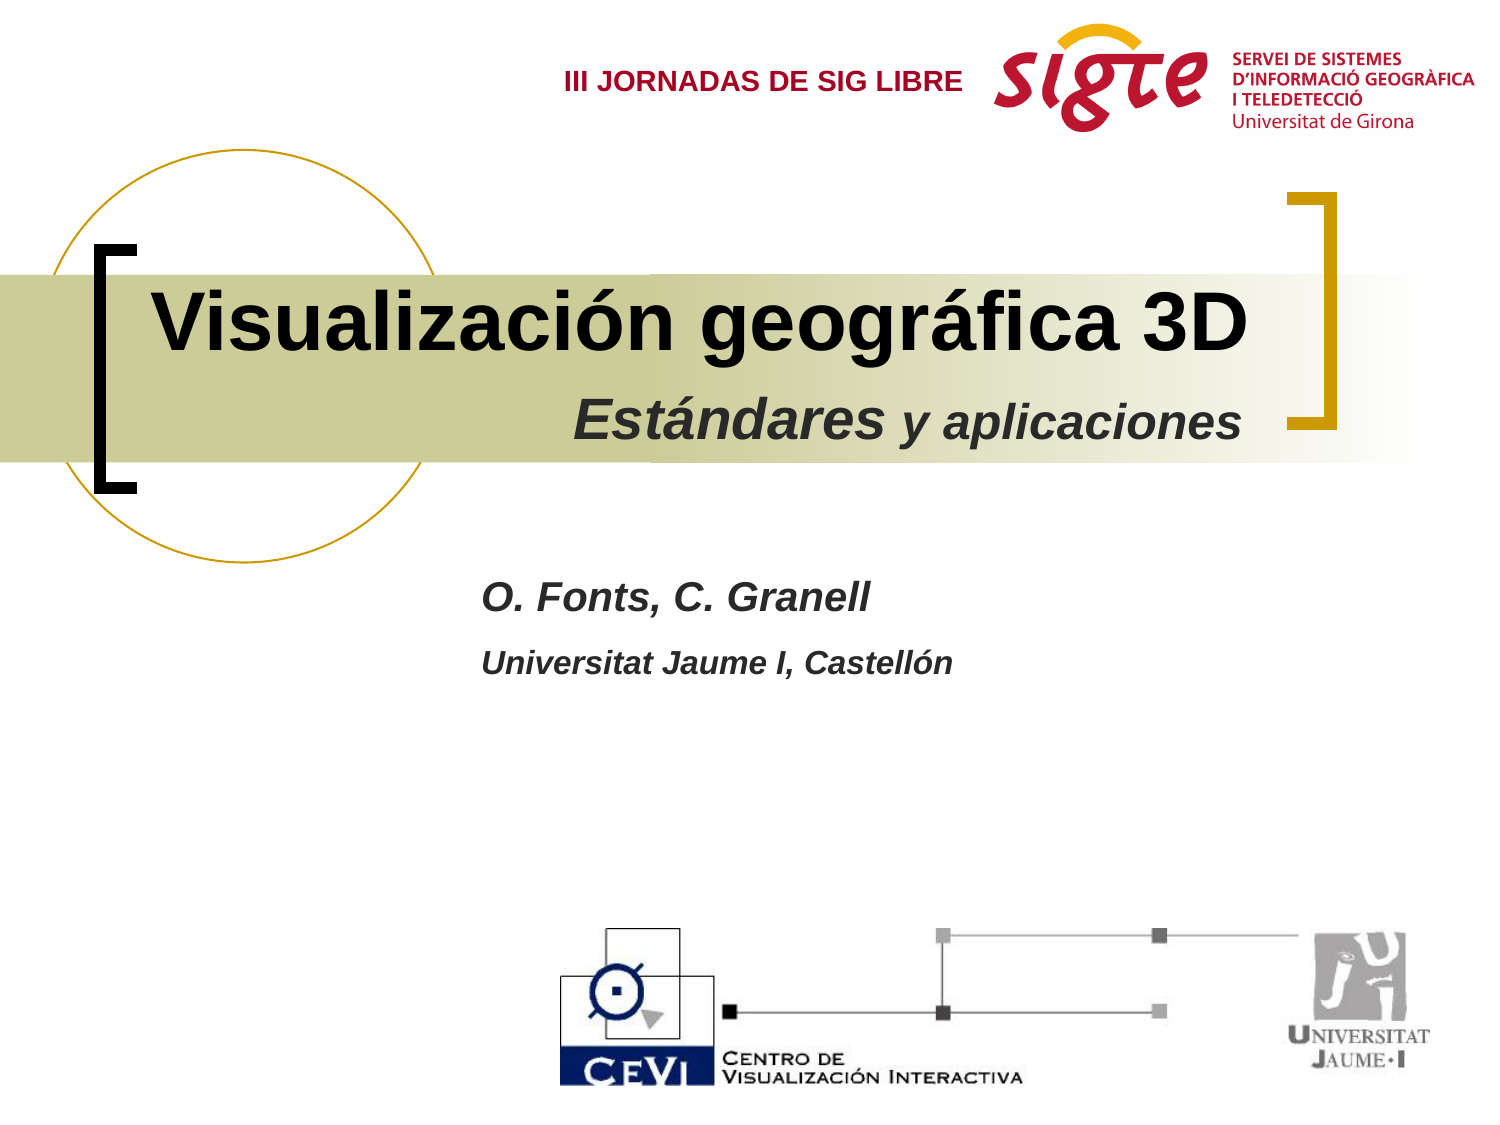

# Visualización geográfica 3D
Estándares y aplicaciones
O. Fonts, C. Granell
Universitat Jaume I, Castellón